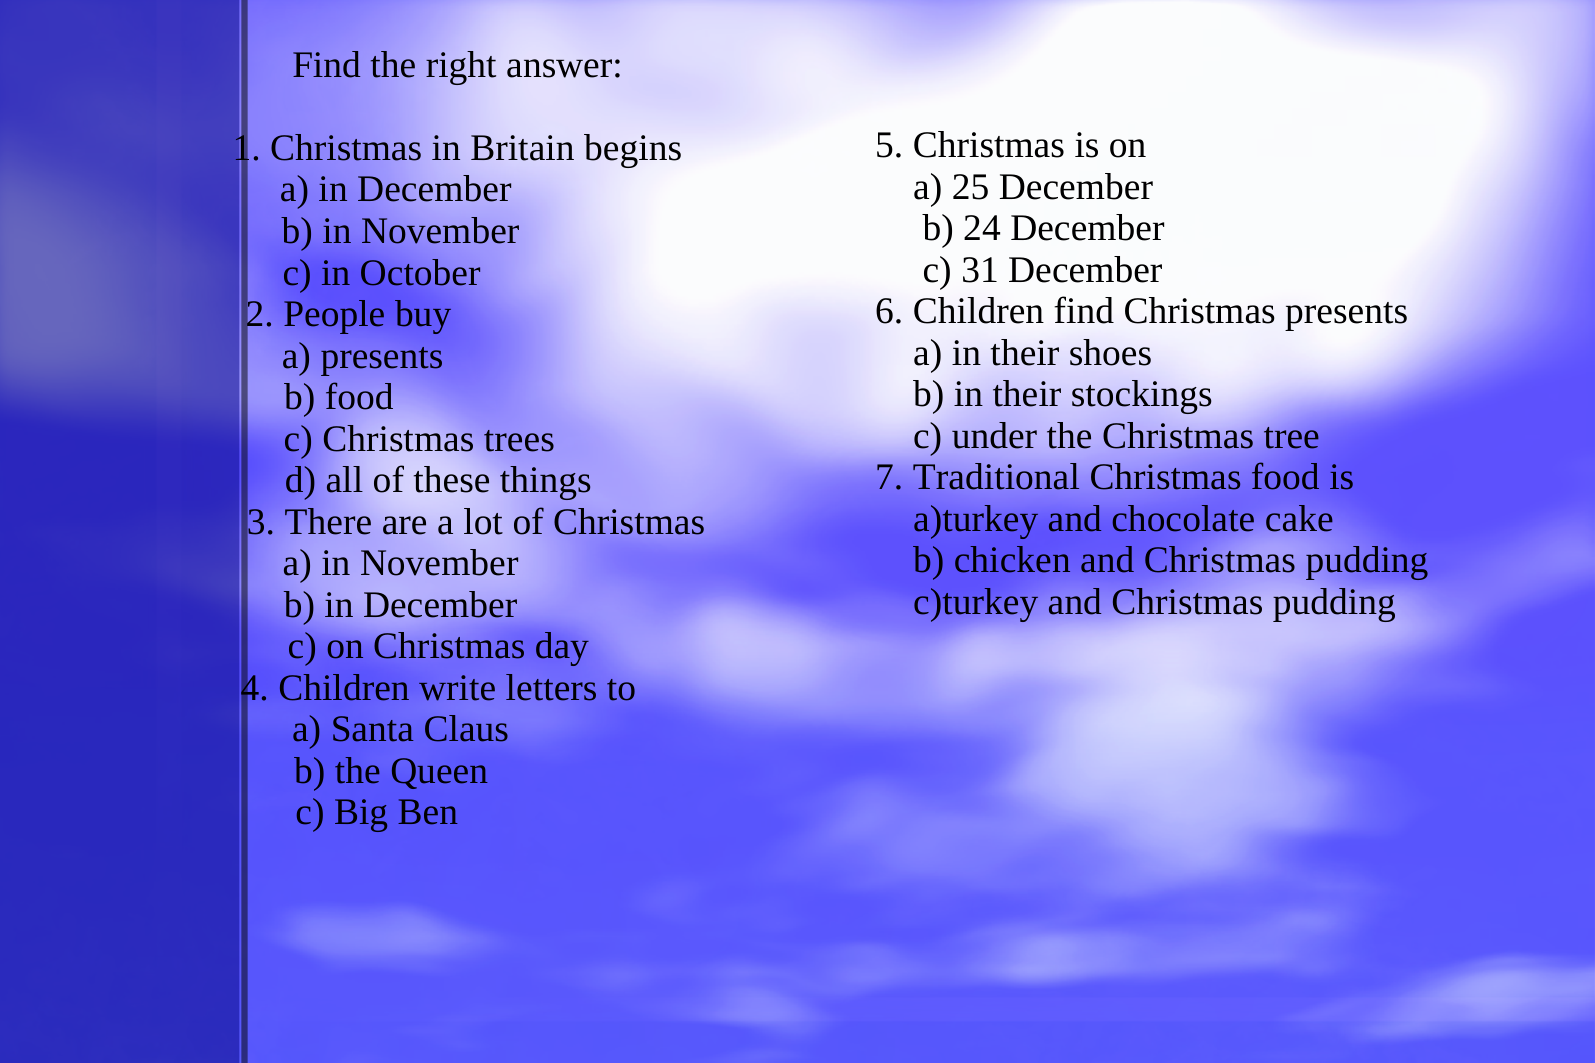

# Find the right answer: 1. Christmas in Britain begins a) in December b) in November c) in October 2. People buy a) presents b) food c) Christmas trees d) all of these things 3. There are a lot of Christmas a) in November b) in December c) on Christmas day 4. Children write letters to a) Santa Claus b) the Queen c) Big Ben
5. Christmas is on
 a) 25 December
 b) 24 December
 c) 31 December
6. Children find Christmas presents
 a) in their shoes
 b) in their stockings
 c) under the Christmas tree
7. Traditional Christmas food is
 a)turkey and chocolate cake
 b) chicken and Christmas pudding c)turkey and Christmas pudding